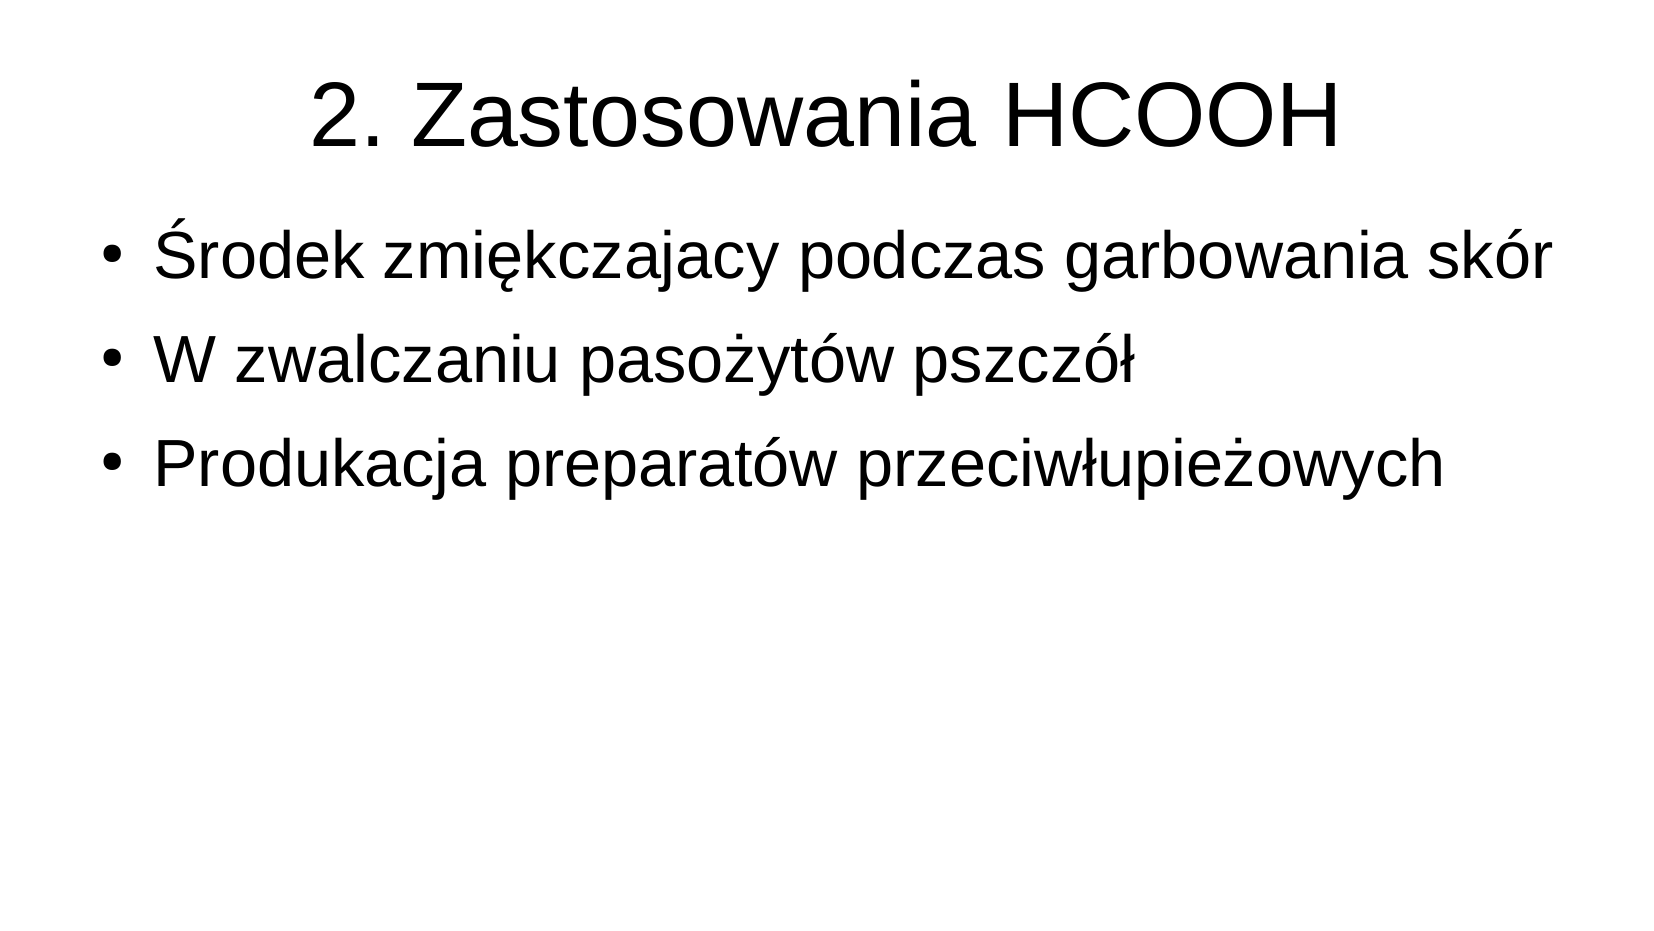

# 2. Zastosowania HCOOH
Środek zmiękczajacy podczas garbowania skór
W zwalczaniu pasożytów pszczół
Produkacja preparatów przeciwłupieżowych